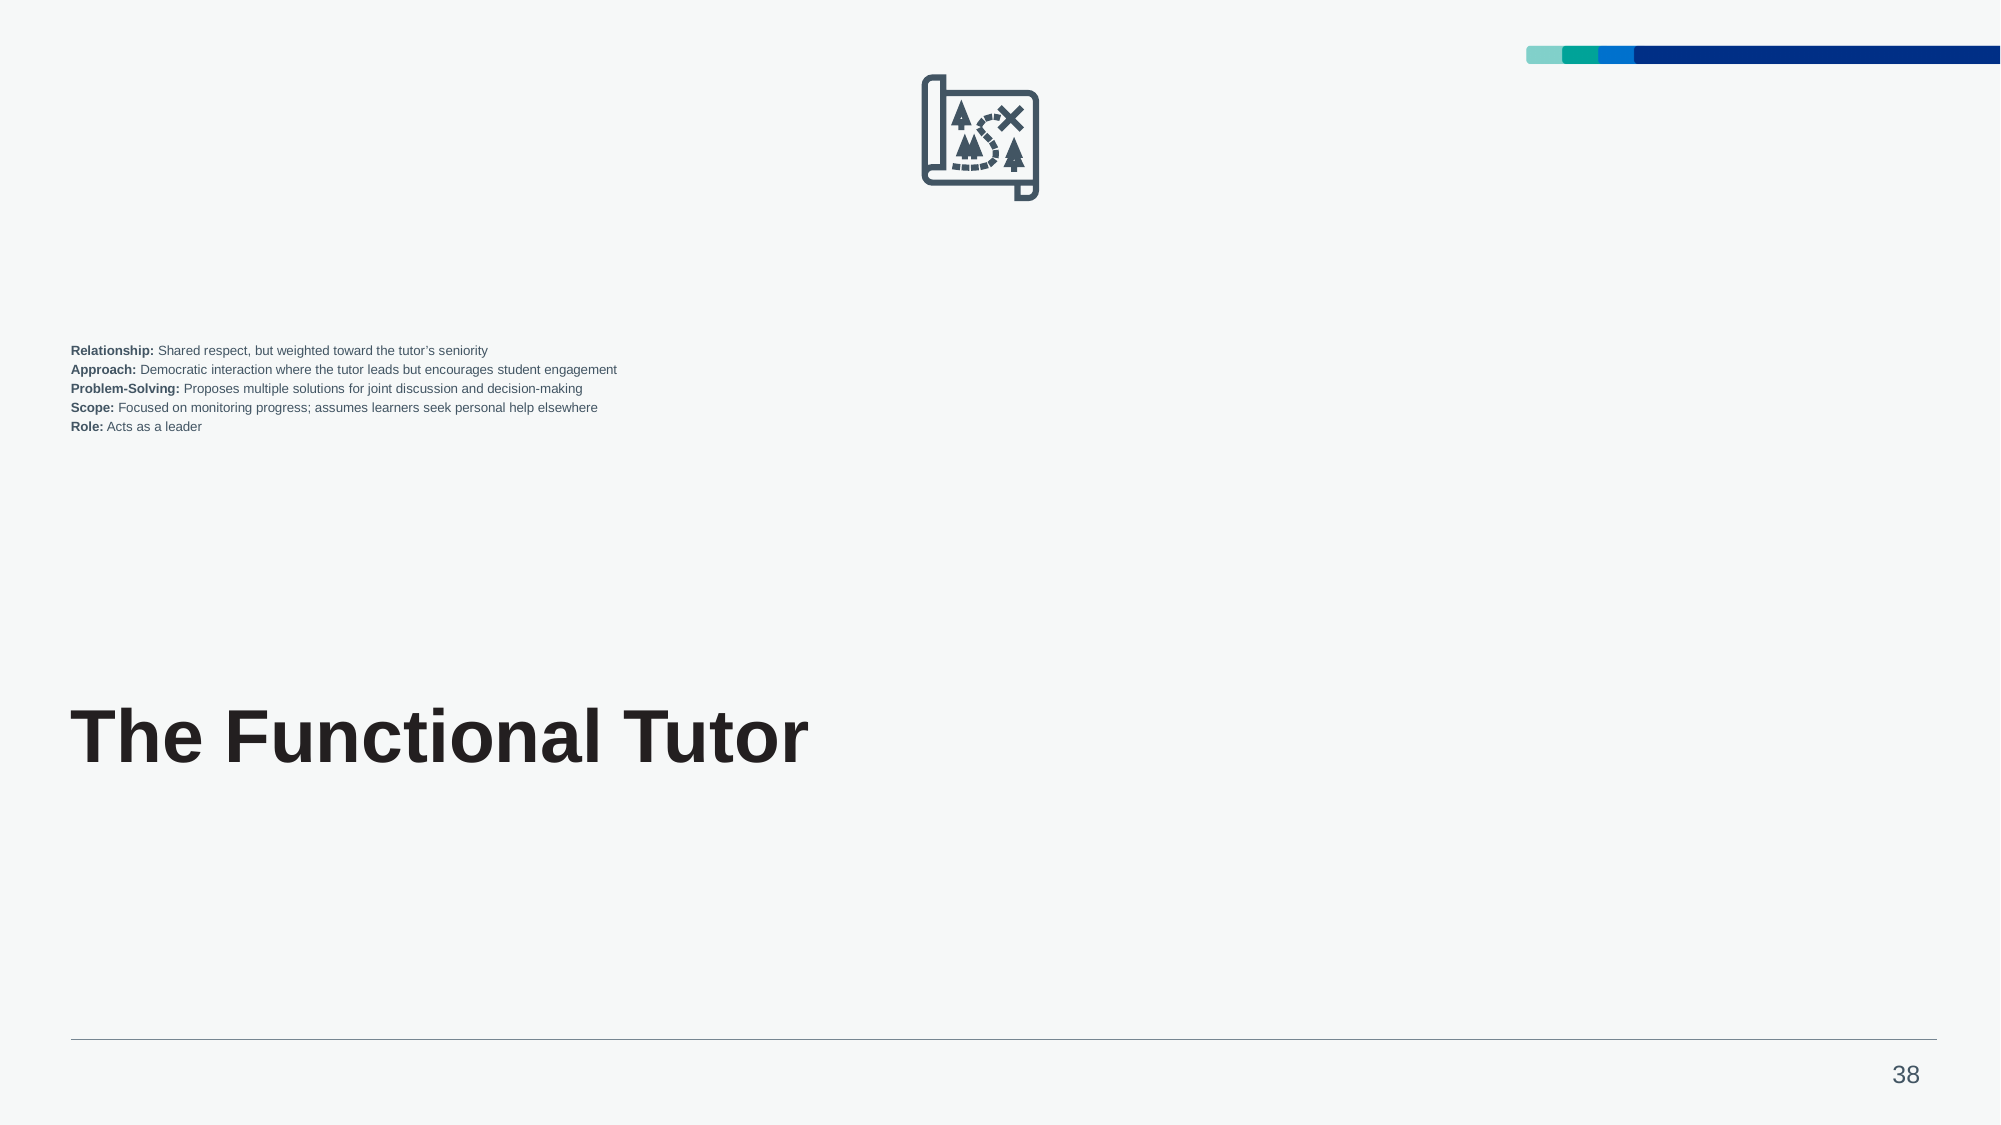

# Relationship: Shared respect, but weighted toward the tutor’s seniority
Approach: Democratic interaction where the tutor leads but encourages student engagement
Problem-Solving: Proposes multiple solutions for joint discussion and decision-making
Scope: Focused on monitoring progress; assumes learners seek personal help elsewhere
Role: Acts as a leader
The Functional Tutor